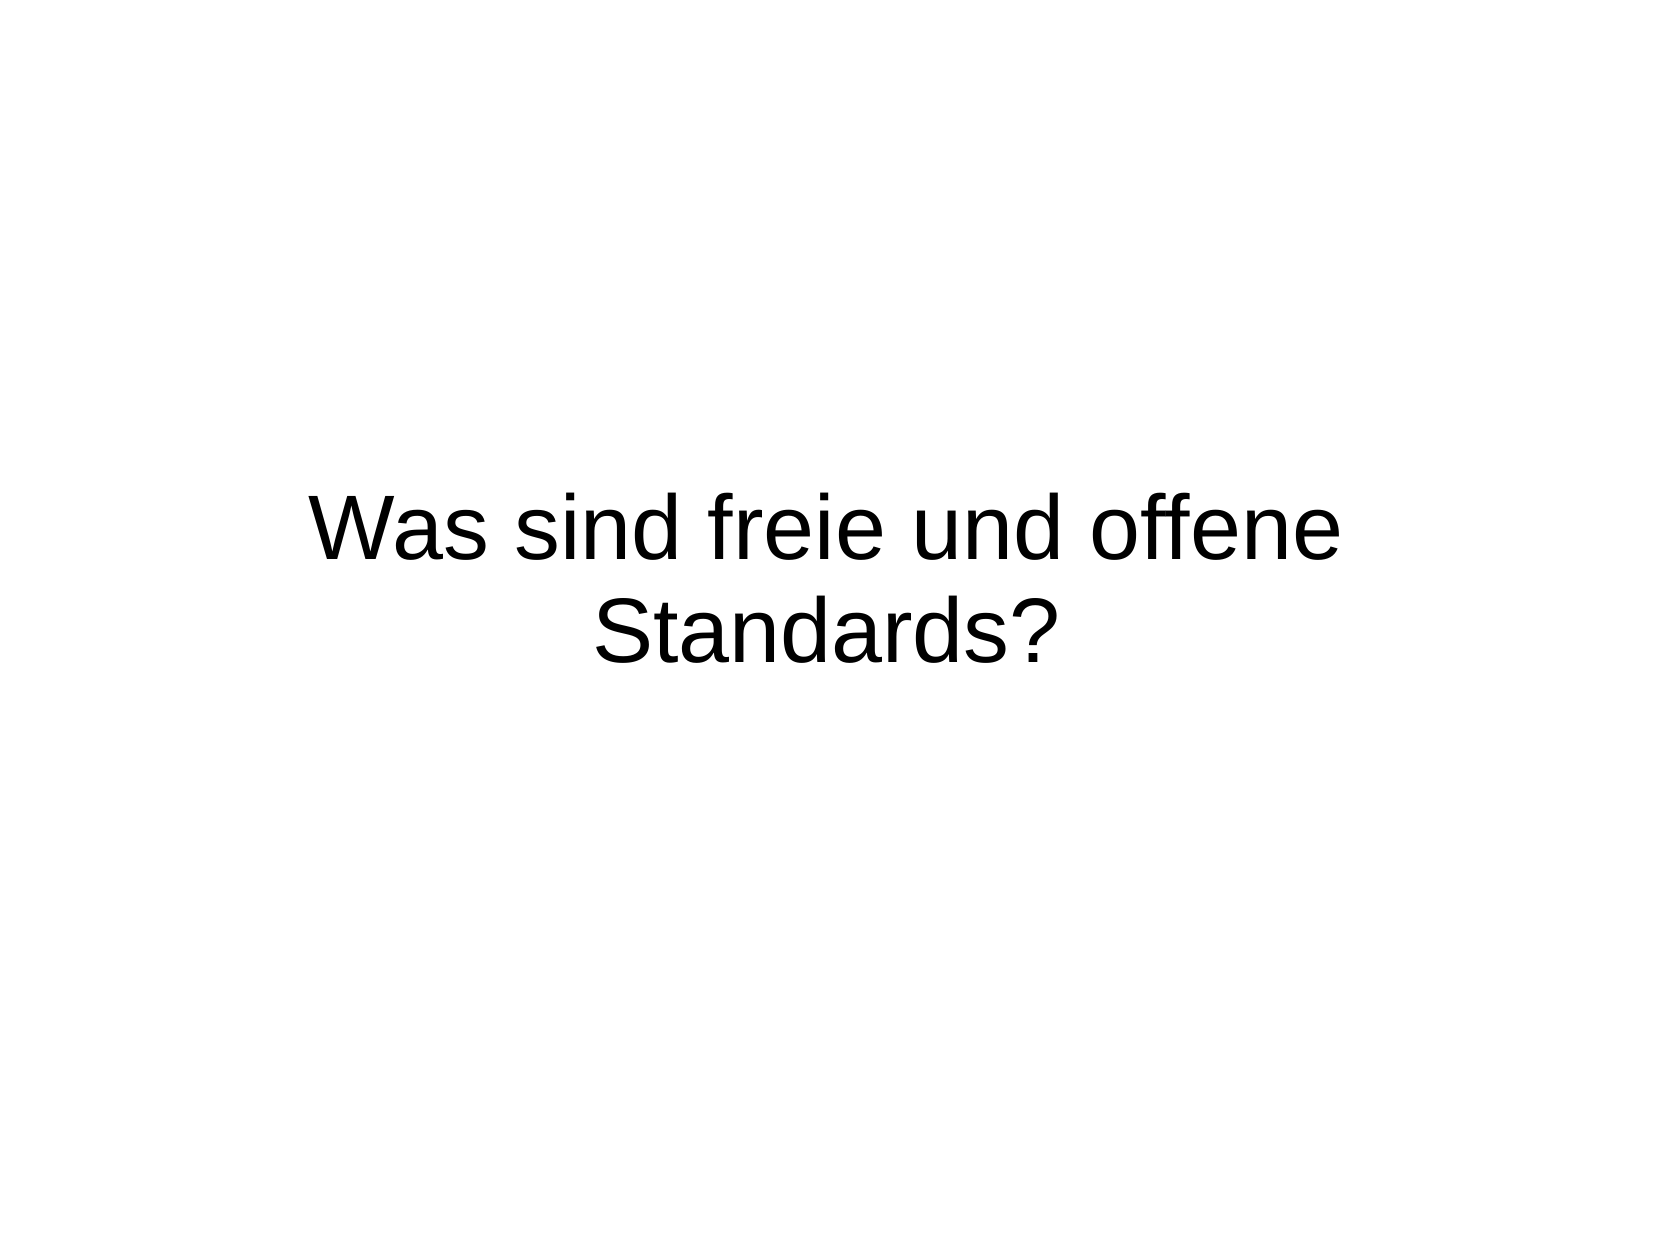

#
Was sind freie und offene Standards?